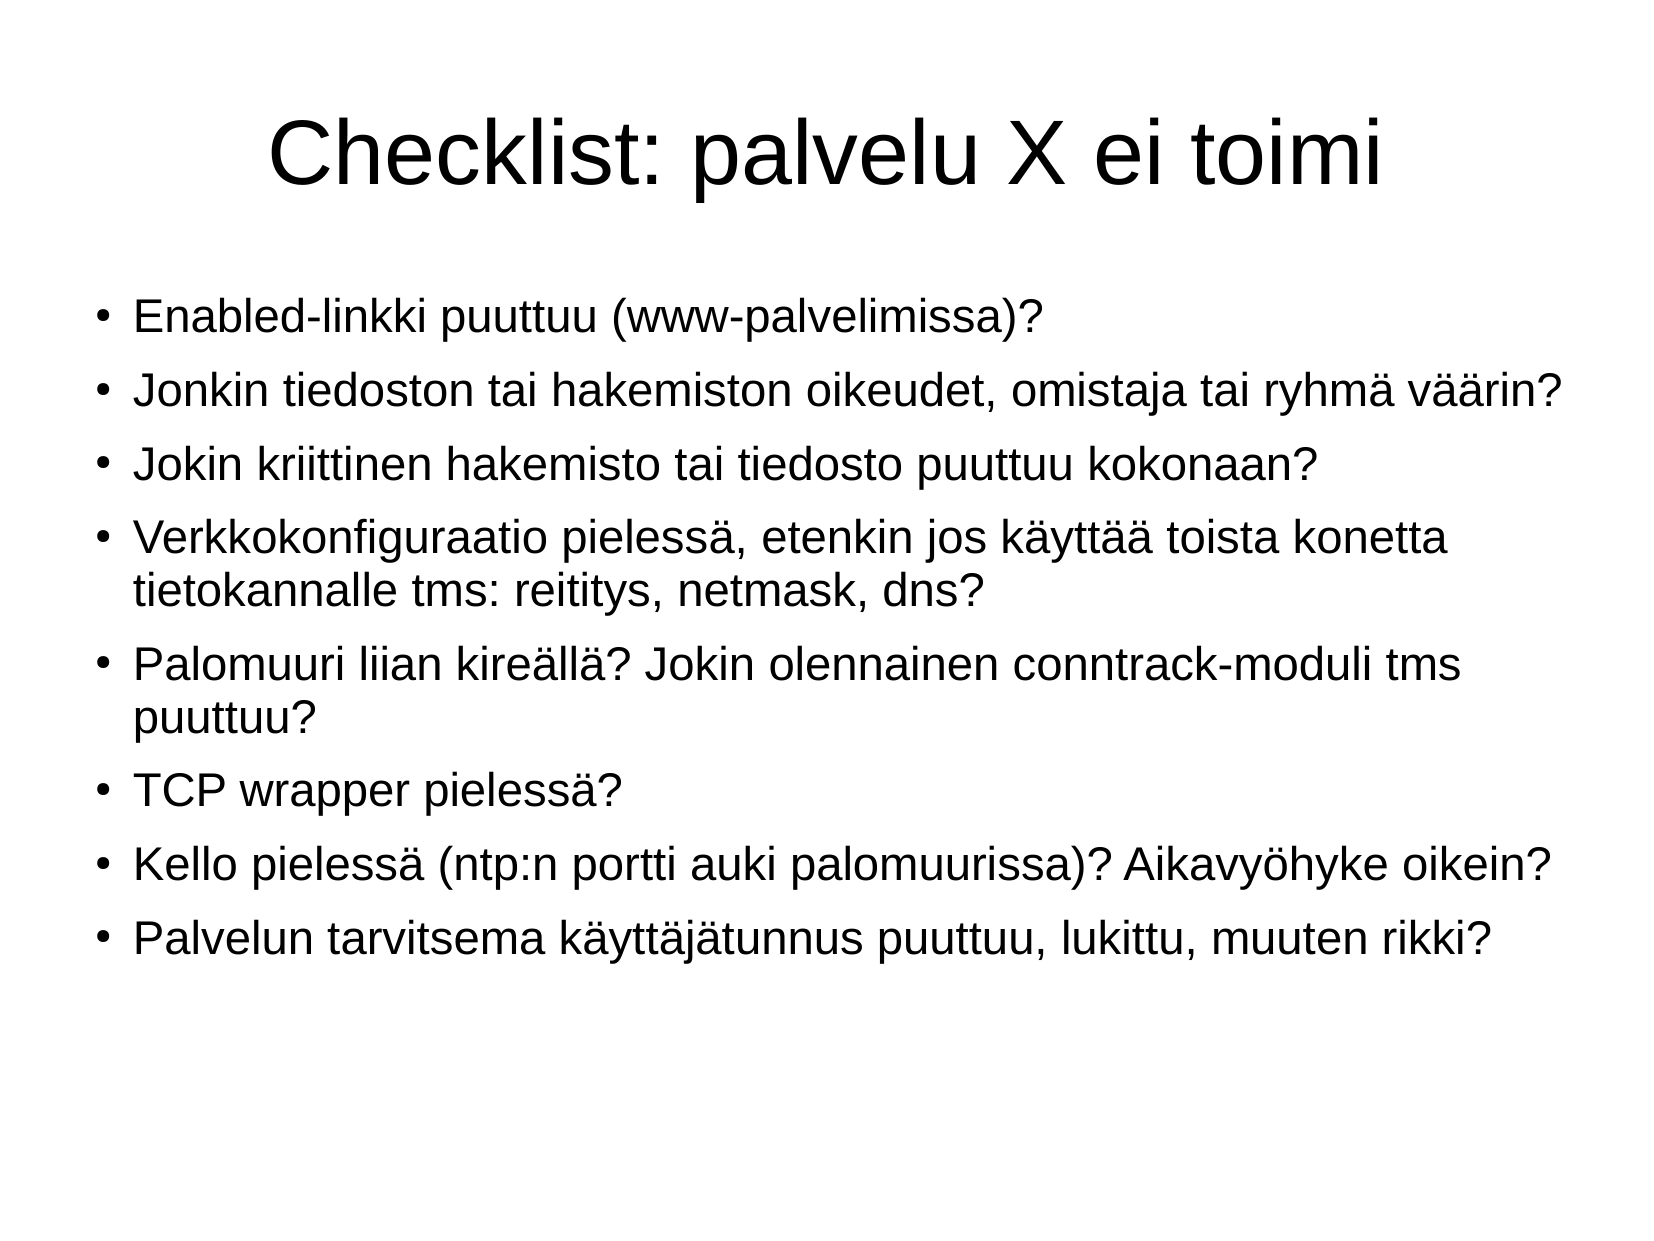

# Checklist: palvelu X ei toimi
Enabled-linkki puuttuu (www-palvelimissa)?
Jonkin tiedoston tai hakemiston oikeudet, omistaja tai ryhmä väärin?
Jokin kriittinen hakemisto tai tiedosto puuttuu kokonaan?
Verkkokonfiguraatio pielessä, etenkin jos käyttää toista konetta tietokannalle tms: reititys, netmask, dns?
Palomuuri liian kireällä? Jokin olennainen conntrack-moduli tms puuttuu?
TCP wrapper pielessä?
Kello pielessä (ntp:n portti auki palomuurissa)? Aikavyöhyke oikein?
Palvelun tarvitsema käyttäjätunnus puuttuu, lukittu, muuten rikki?